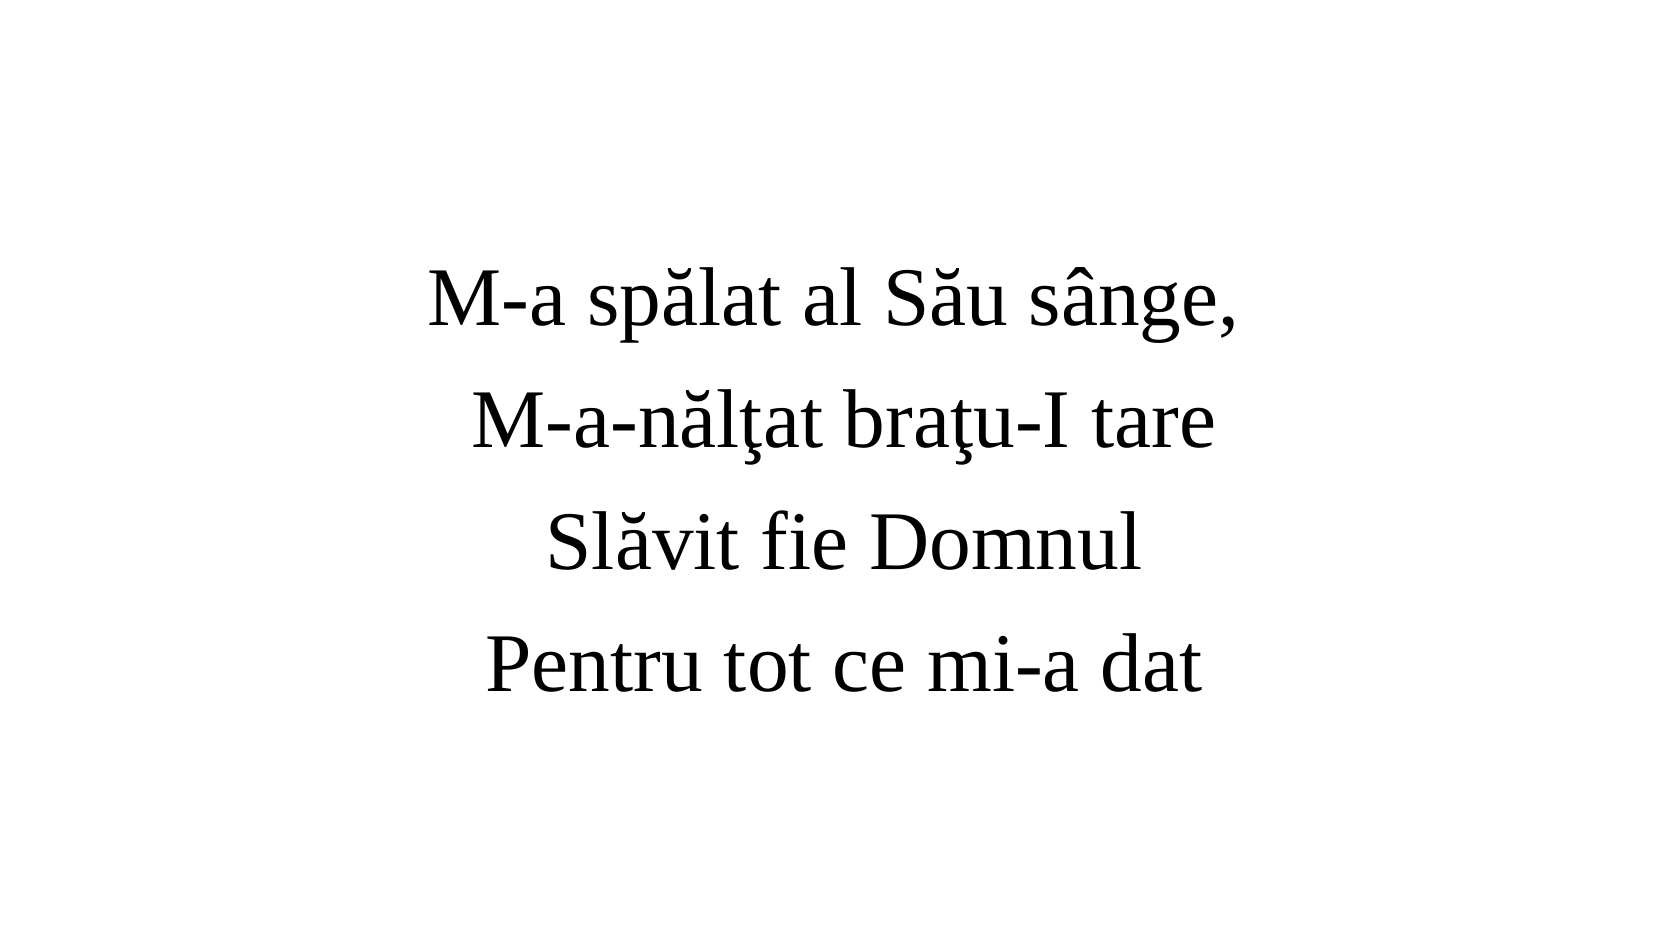

# M-a spălat al Său sânge,
M-a-nălţat braţu-I tare
Slăvit fie Domnul
Pentru tot ce mi-a dat